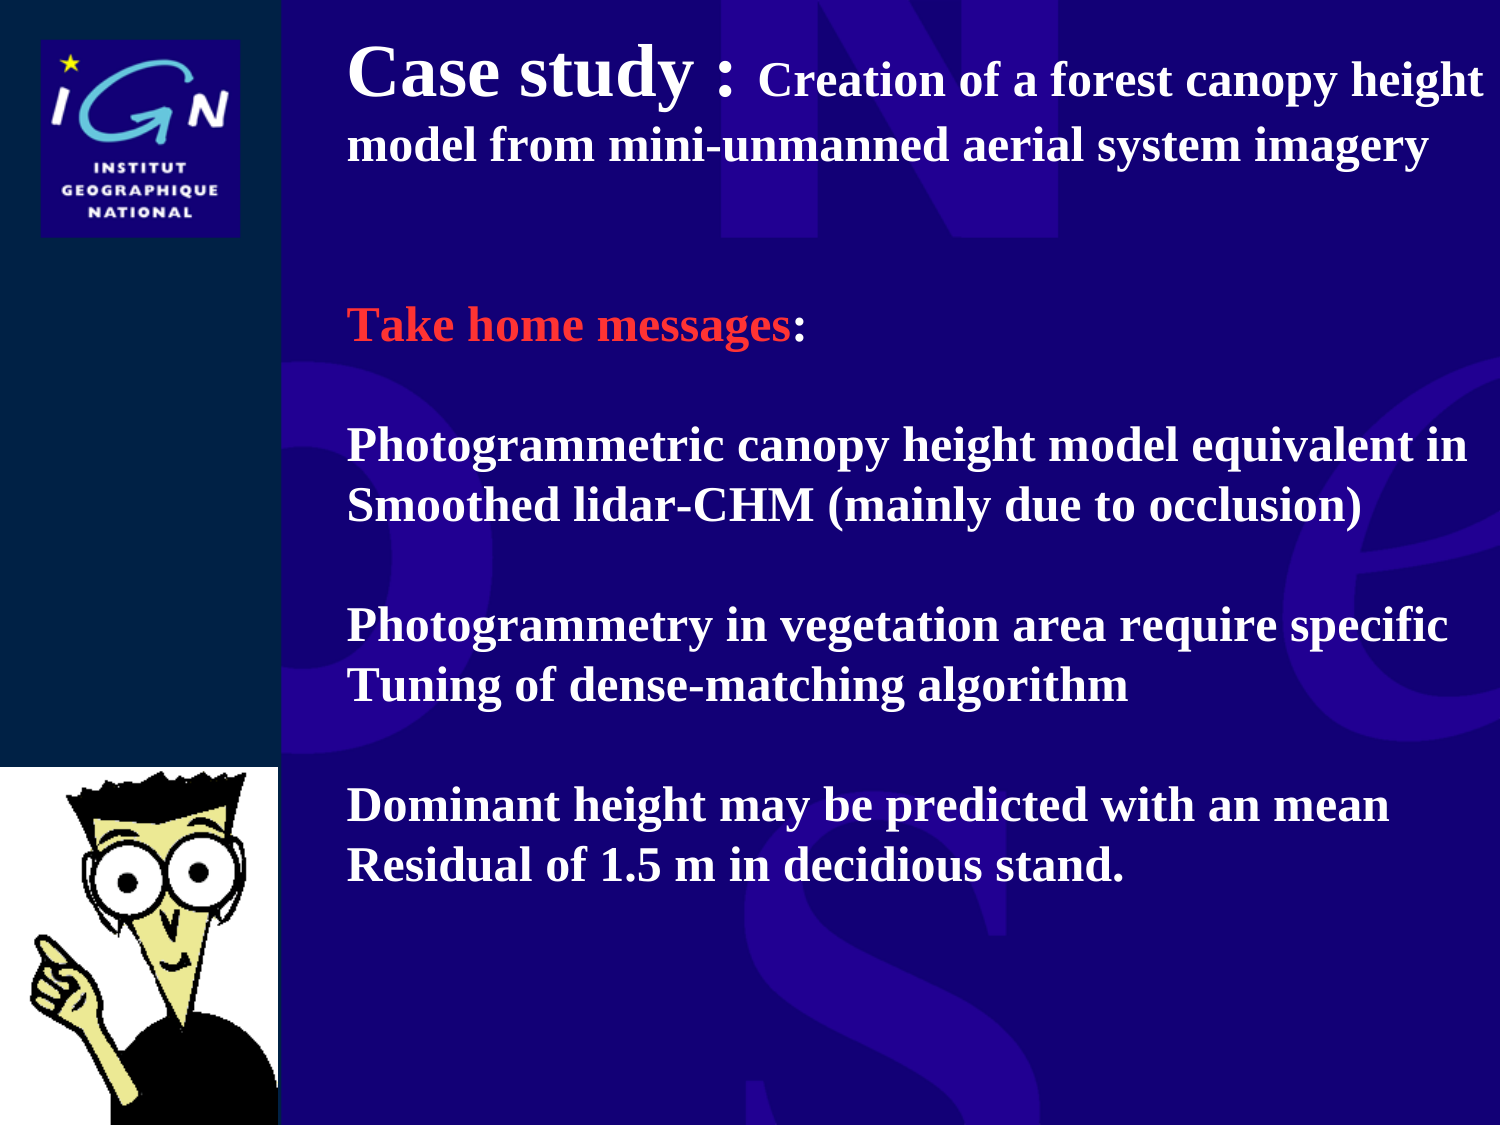

Case study : Creation of a forest canopy height
model from mini-unmanned aerial system imagery
Take home messages:
Photogrammetric canopy height model equivalent in
Smoothed lidar-CHM (mainly due to occlusion)
Photogrammetry in vegetation area require specific
Tuning of dense-matching algorithm
Dominant height may be predicted with an mean
Residual of 1.5 m in decidious stand.